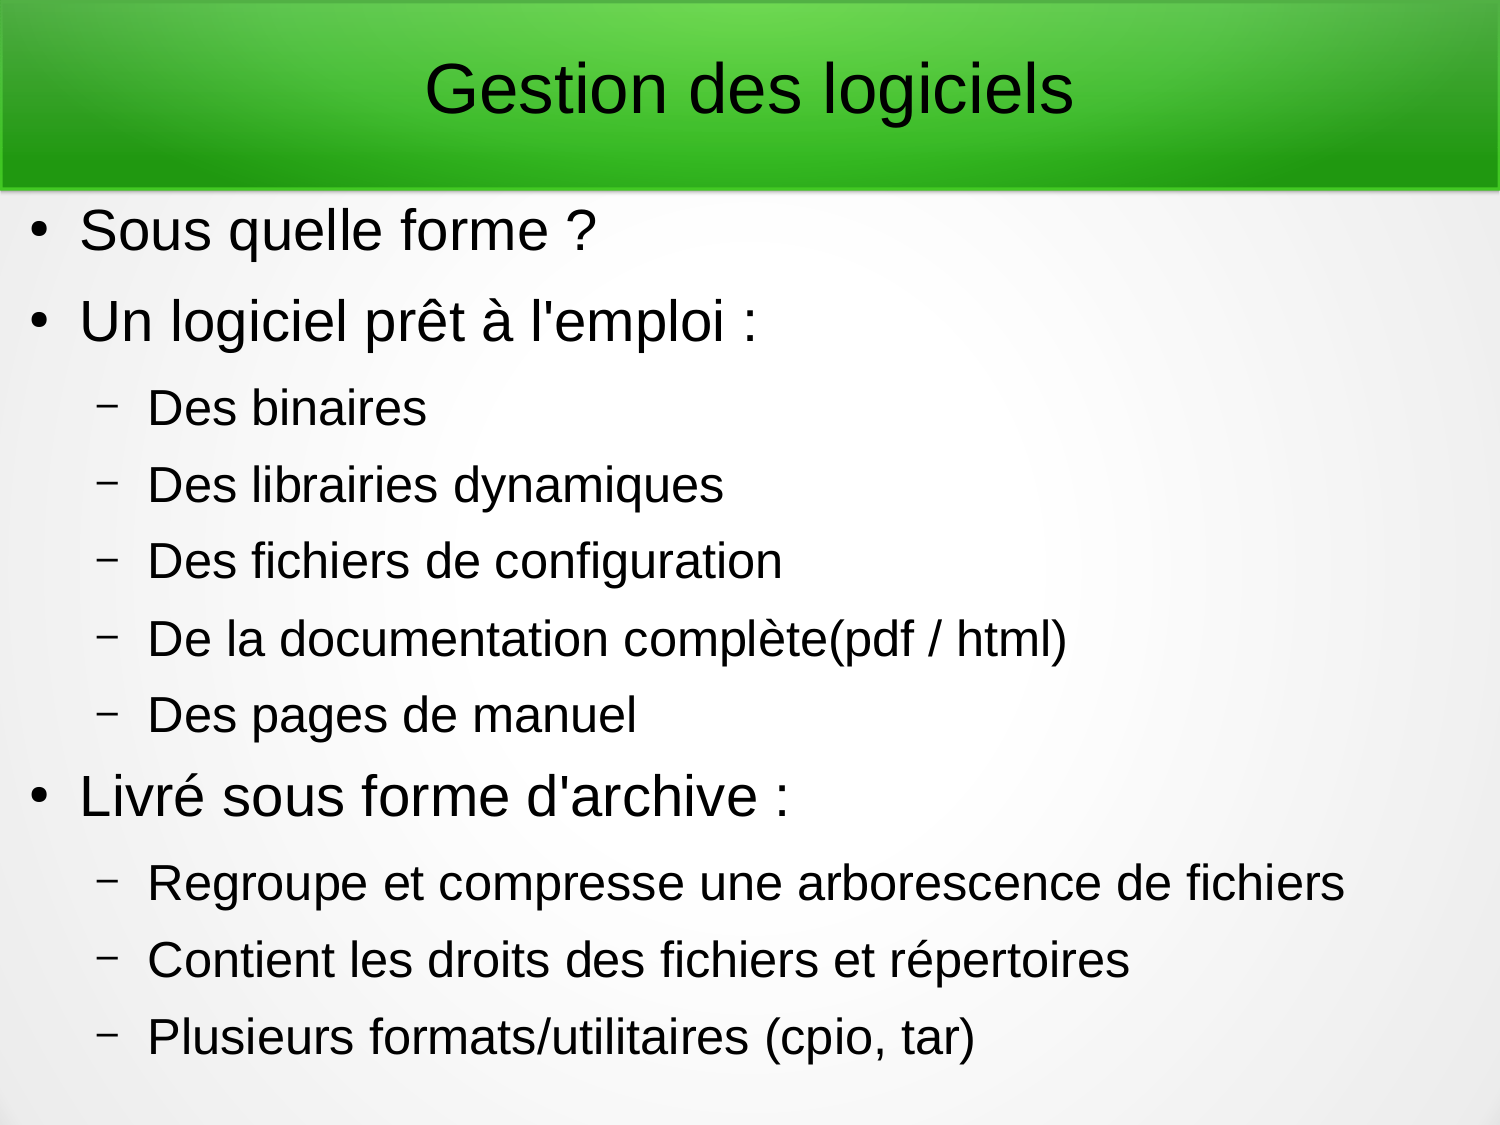

# Gestion des logiciels
Sous quelle forme ?
Un logiciel prêt à l'emploi :
Des binaires
Des librairies dynamiques
Des fichiers de configuration
De la documentation complète(pdf / html)
Des pages de manuel
Livré sous forme d'archive :
Regroupe et compresse une arborescence de fichiers
Contient les droits des fichiers et répertoires
Plusieurs formats/utilitaires (cpio, tar)